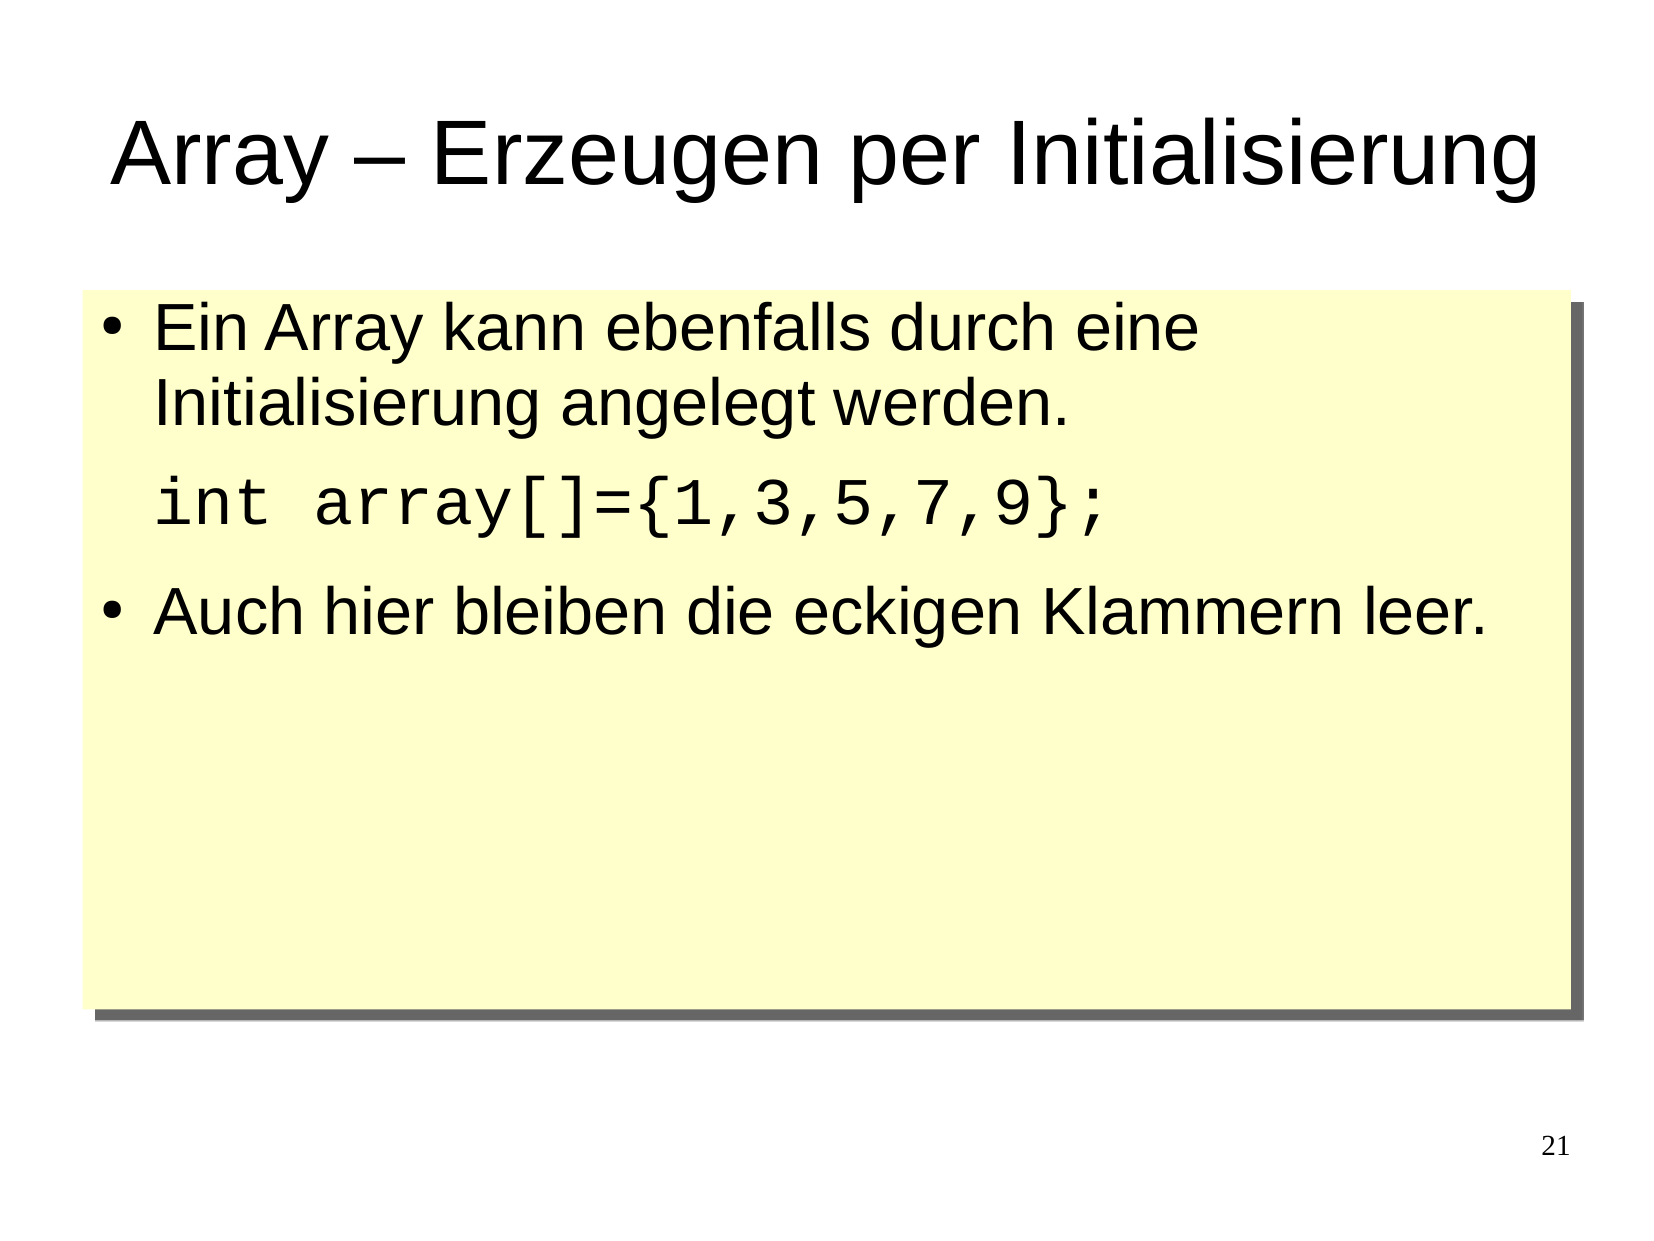

# Array – Erzeugen per Initialisierung
Ein Array kann ebenfalls durch eine Initialisierung angelegt werden.
int array[]={1,3,5,7,9};
Auch hier bleiben die eckigen Klammern leer.
21